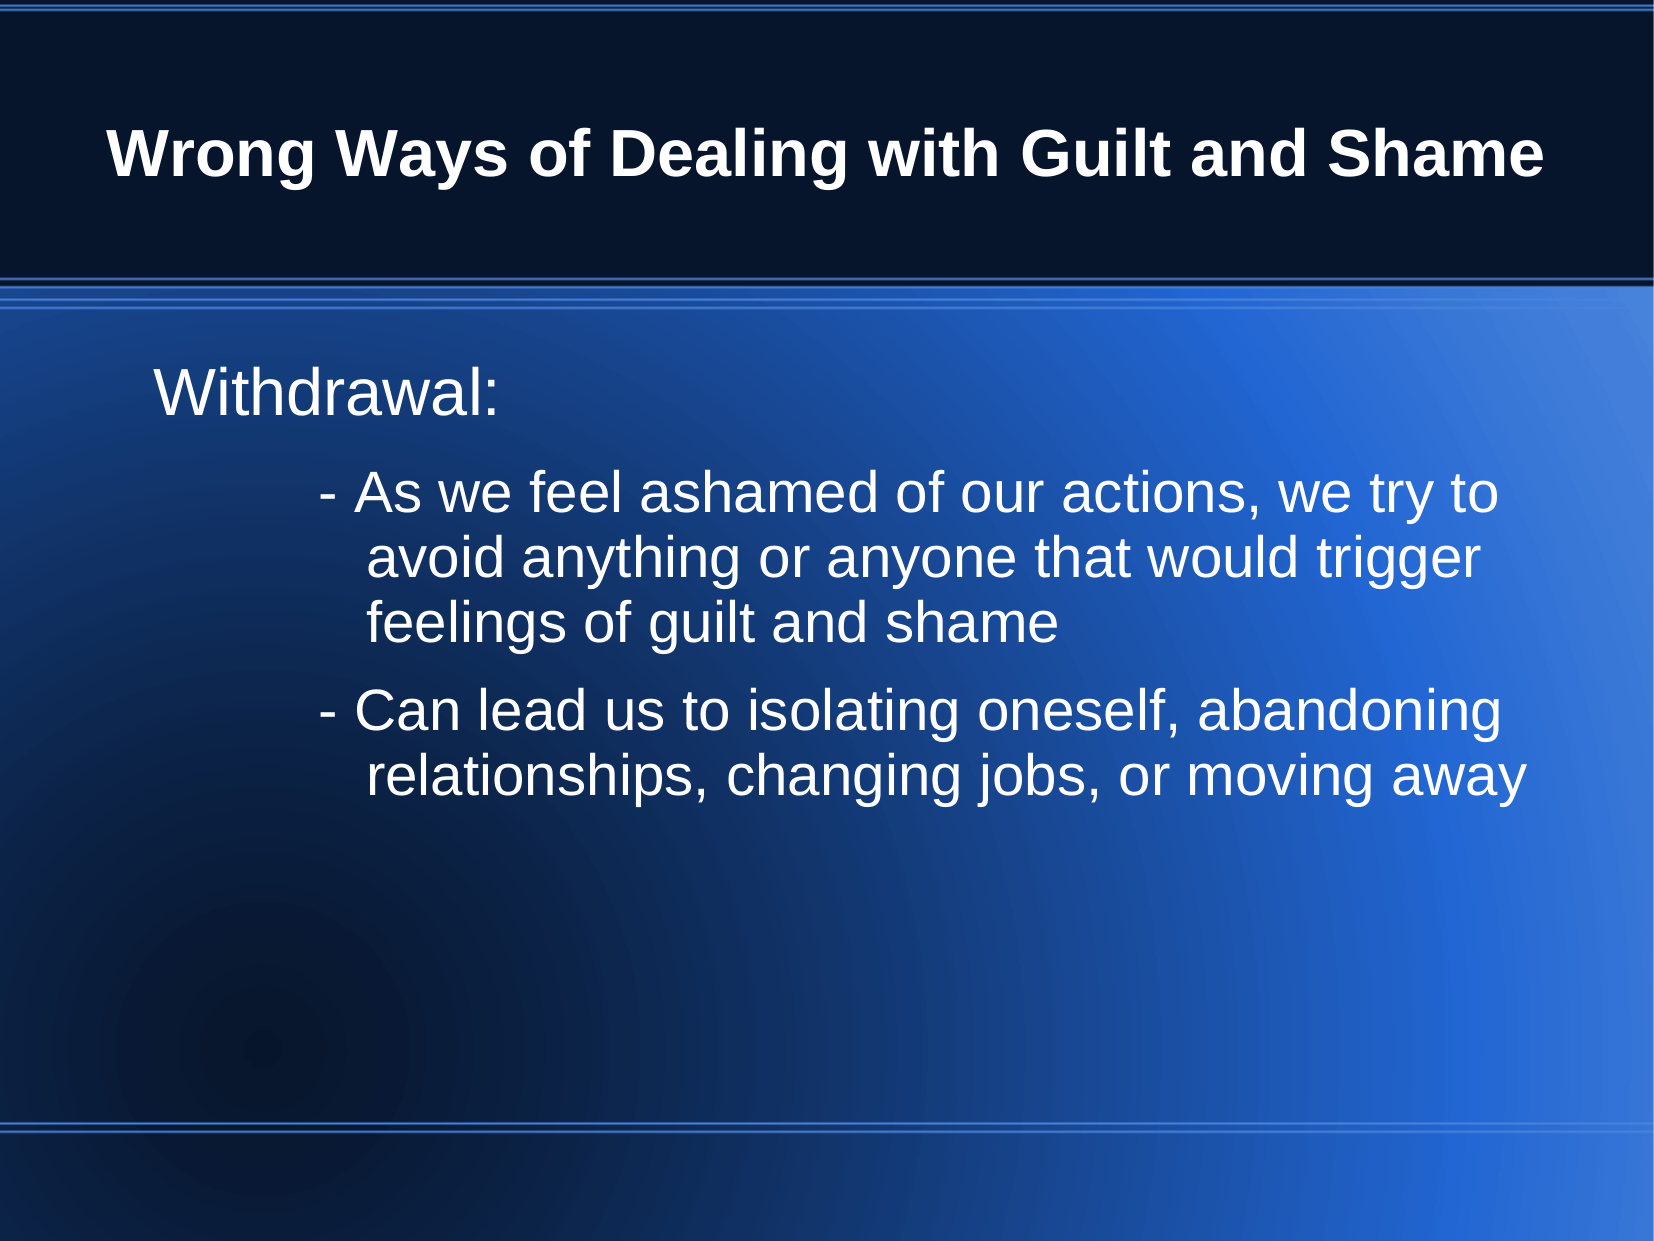

# Wrong Ways of Dealing with Guilt and Shame
Withdrawal:
- As we feel ashamed of our actions, we try to avoid anything or anyone that would trigger feelings of guilt and shame
- Can lead us to isolating oneself, abandoning relationships, changing jobs, or moving away